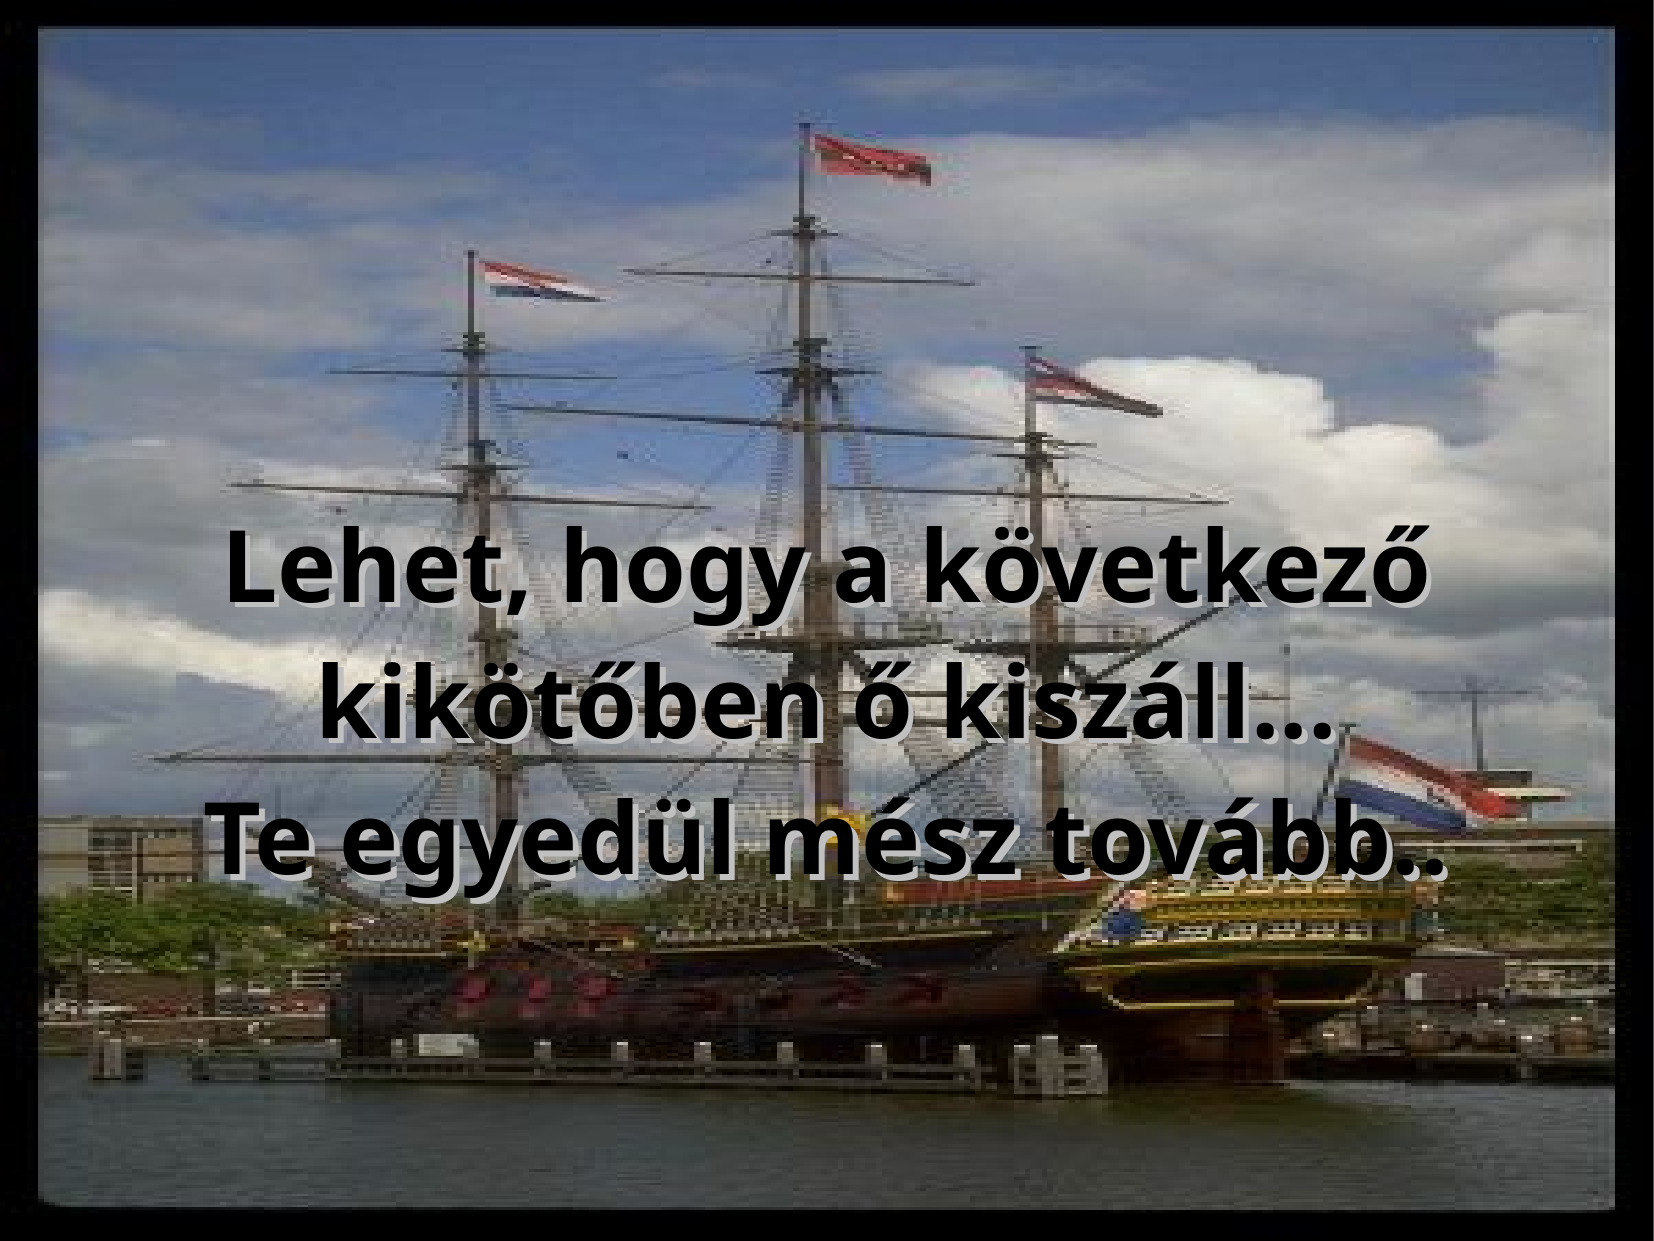

# Lehet, hogy a következő kikötőben ő kiszáll...
Te egyedül mész tovább..